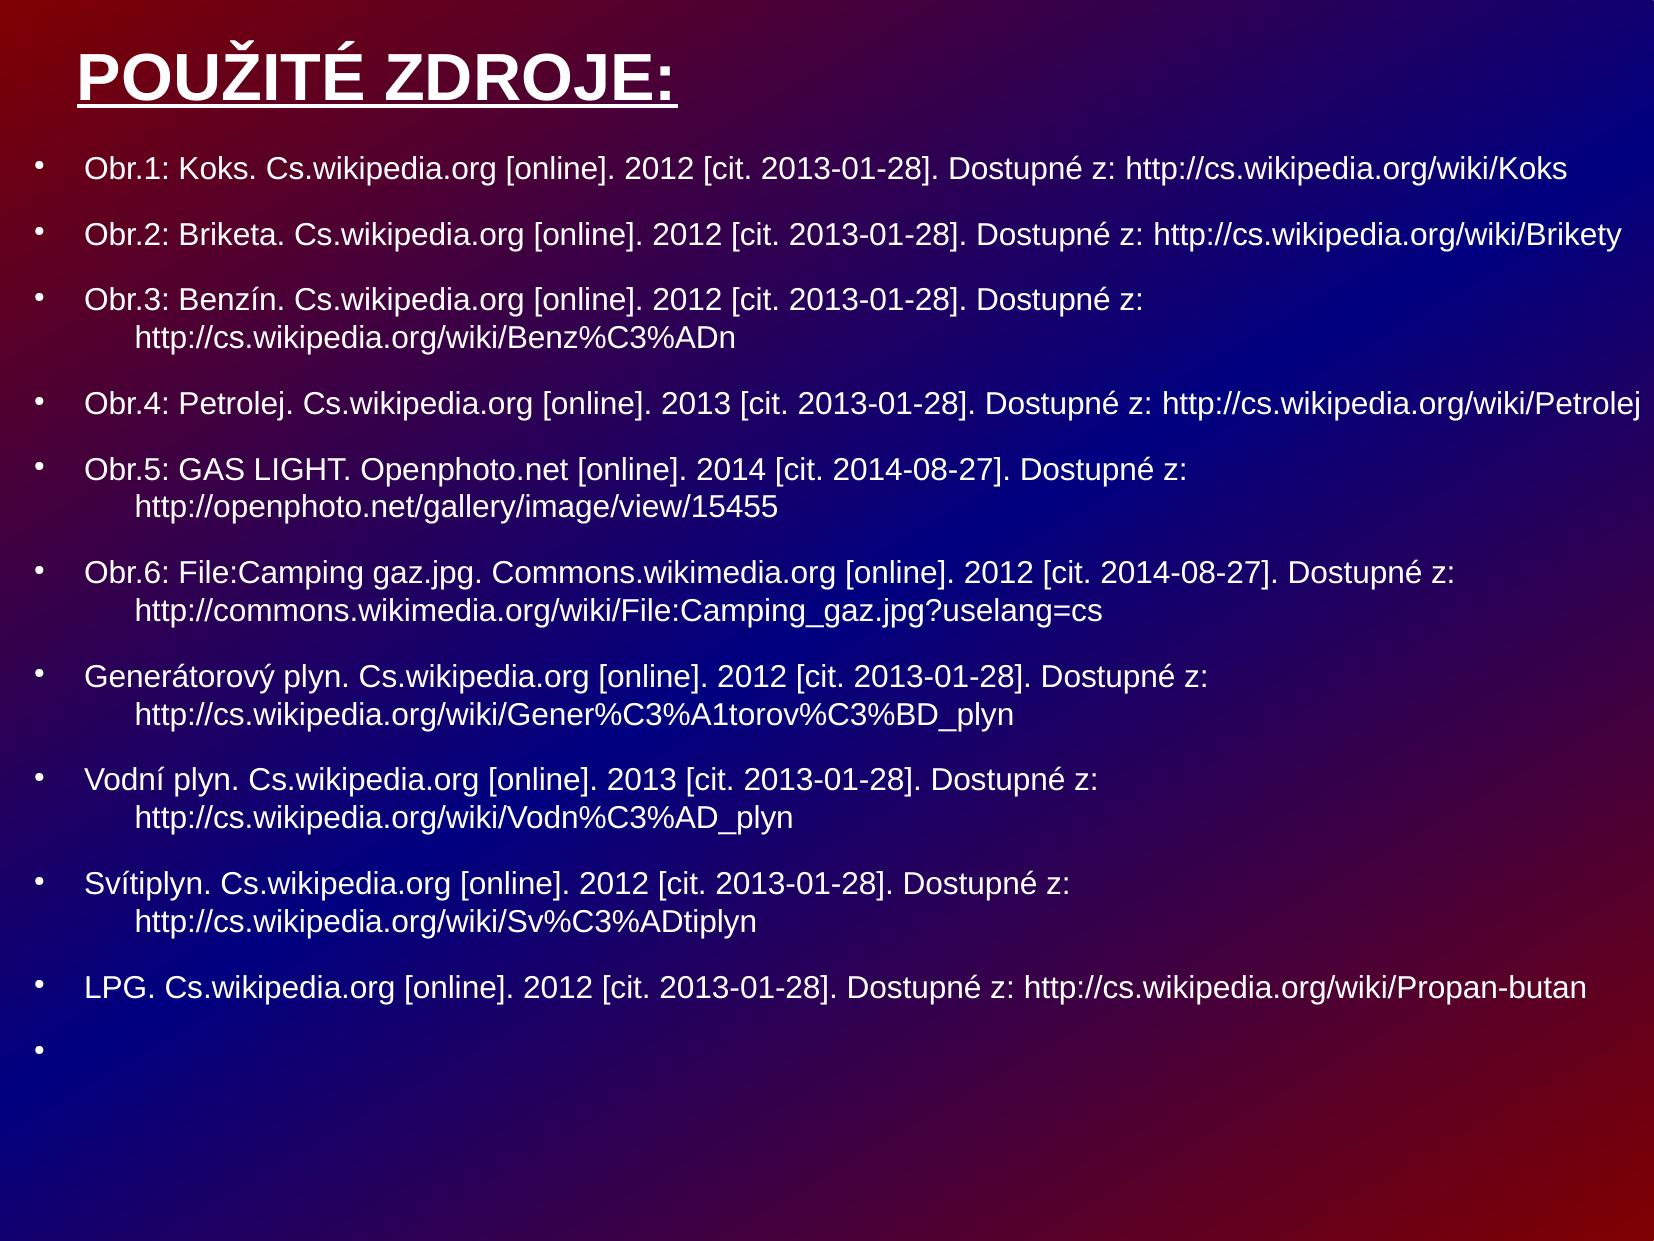

# POUŽITÉ ZDROJE:
Obr.1: Koks. Cs.wikipedia.org [online]. 2012 [cit. 2013-01-28]. Dostupné z: http://cs.wikipedia.org/wiki/Koks
Obr.2: Briketa. Cs.wikipedia.org [online]. 2012 [cit. 2013-01-28]. Dostupné z: http://cs.wikipedia.org/wiki/Brikety
Obr.3: Benzín. Cs.wikipedia.org [online]. 2012 [cit. 2013-01-28]. Dostupné z: http://cs.wikipedia.org/wiki/Benz%C3%ADn
Obr.4: Petrolej. Cs.wikipedia.org [online]. 2013 [cit. 2013-01-28]. Dostupné z: http://cs.wikipedia.org/wiki/Petrolej
Obr.5: GAS LIGHT. Openphoto.net [online]. 2014 [cit. 2014-08-27]. Dostupné z: http://openphoto.net/gallery/image/view/15455
Obr.6: File:Camping gaz.jpg. Commons.wikimedia.org [online]. 2012 [cit. 2014-08-27]. Dostupné z: http://commons.wikimedia.org/wiki/File:Camping_gaz.jpg?uselang=cs
Generátorový plyn. Cs.wikipedia.org [online]. 2012 [cit. 2013-01-28]. Dostupné z: http://cs.wikipedia.org/wiki/Gener%C3%A1torov%C3%BD_plyn
Vodní plyn. Cs.wikipedia.org [online]. 2013 [cit. 2013-01-28]. Dostupné z: http://cs.wikipedia.org/wiki/Vodn%C3%AD_plyn
Svítiplyn. Cs.wikipedia.org [online]. 2012 [cit. 2013-01-28]. Dostupné z: http://cs.wikipedia.org/wiki/Sv%C3%ADtiplyn
LPG. Cs.wikipedia.org [online]. 2012 [cit. 2013-01-28]. Dostupné z: http://cs.wikipedia.org/wiki/Propan-butan